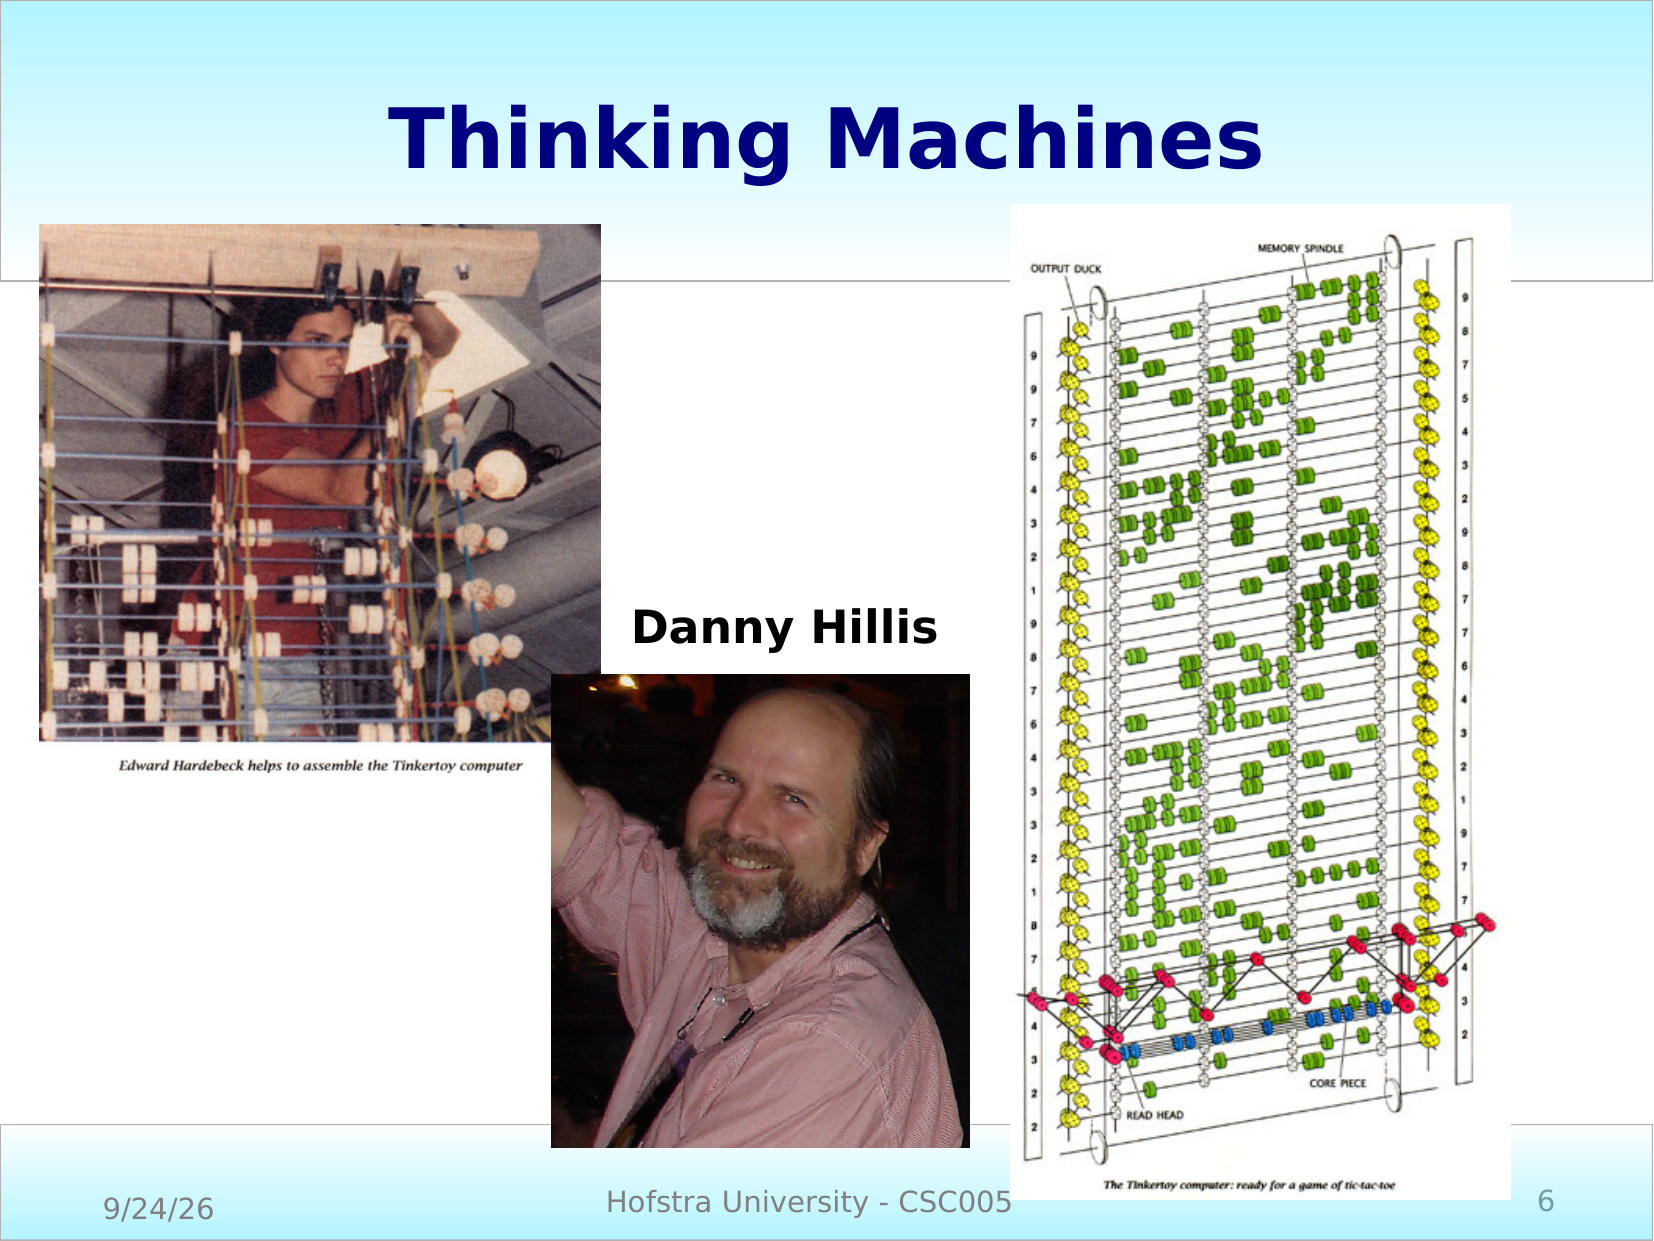

# Thinking Machines
Danny Hillis
6
Hofstra University - CSC005